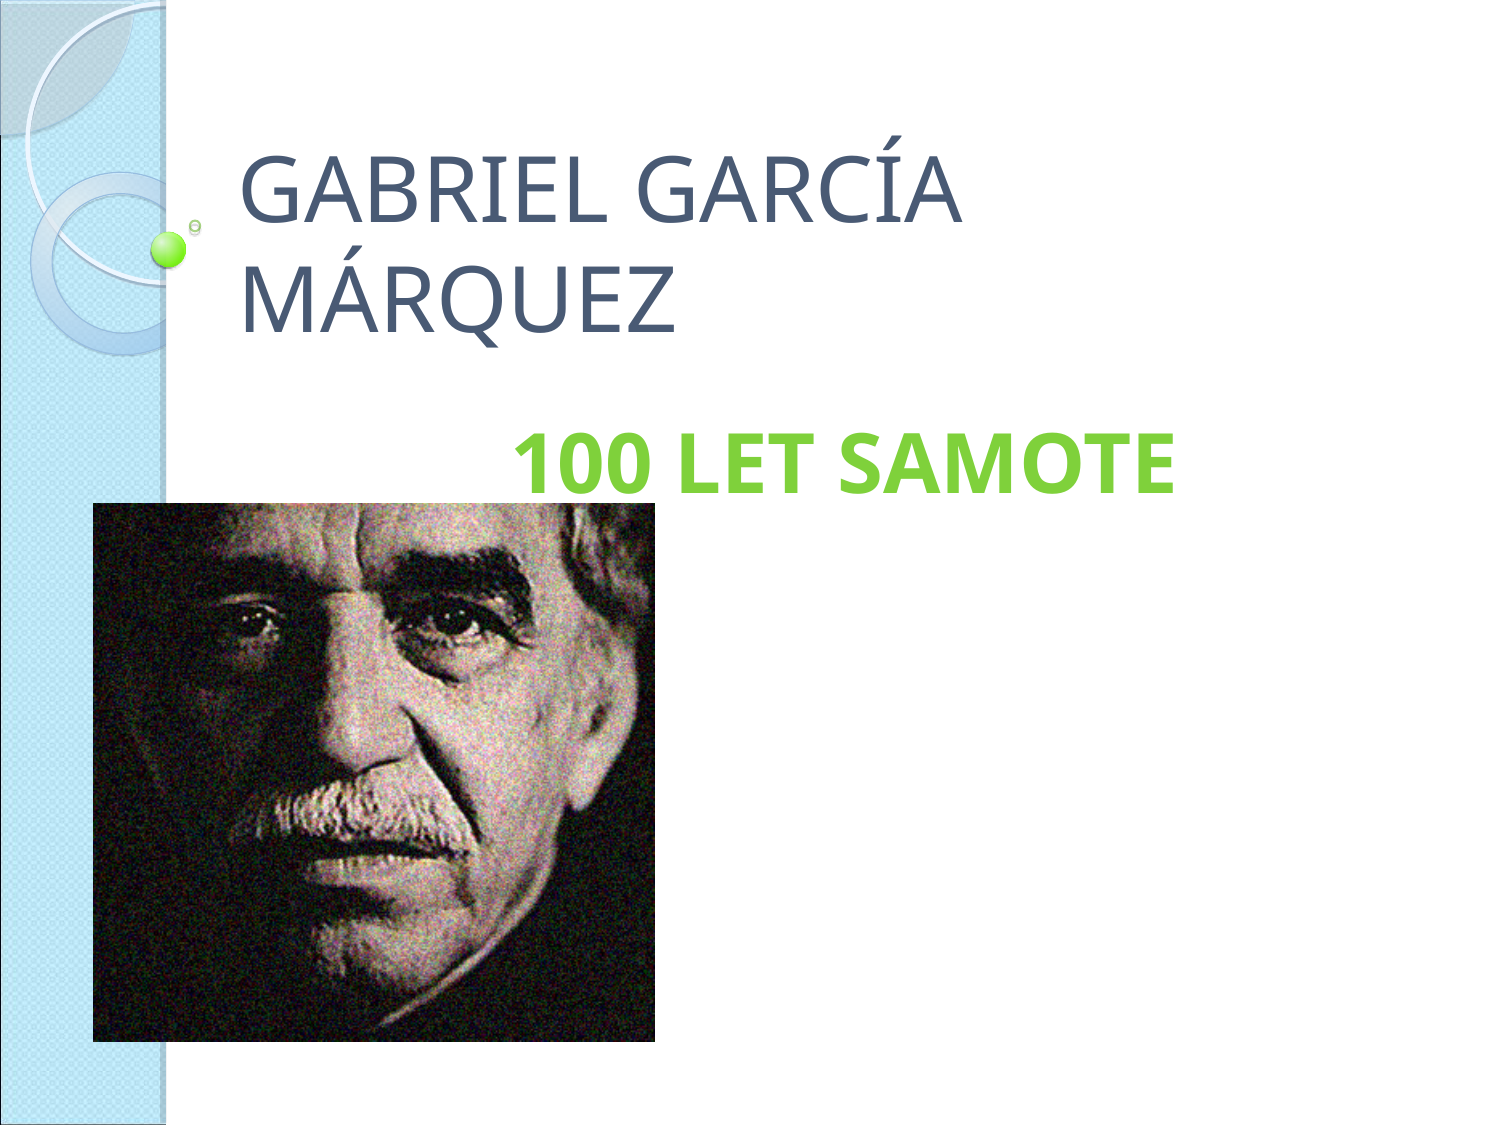

# GABRIEL GARCÍA MÁRQUEZ
100 LET SAMOTE